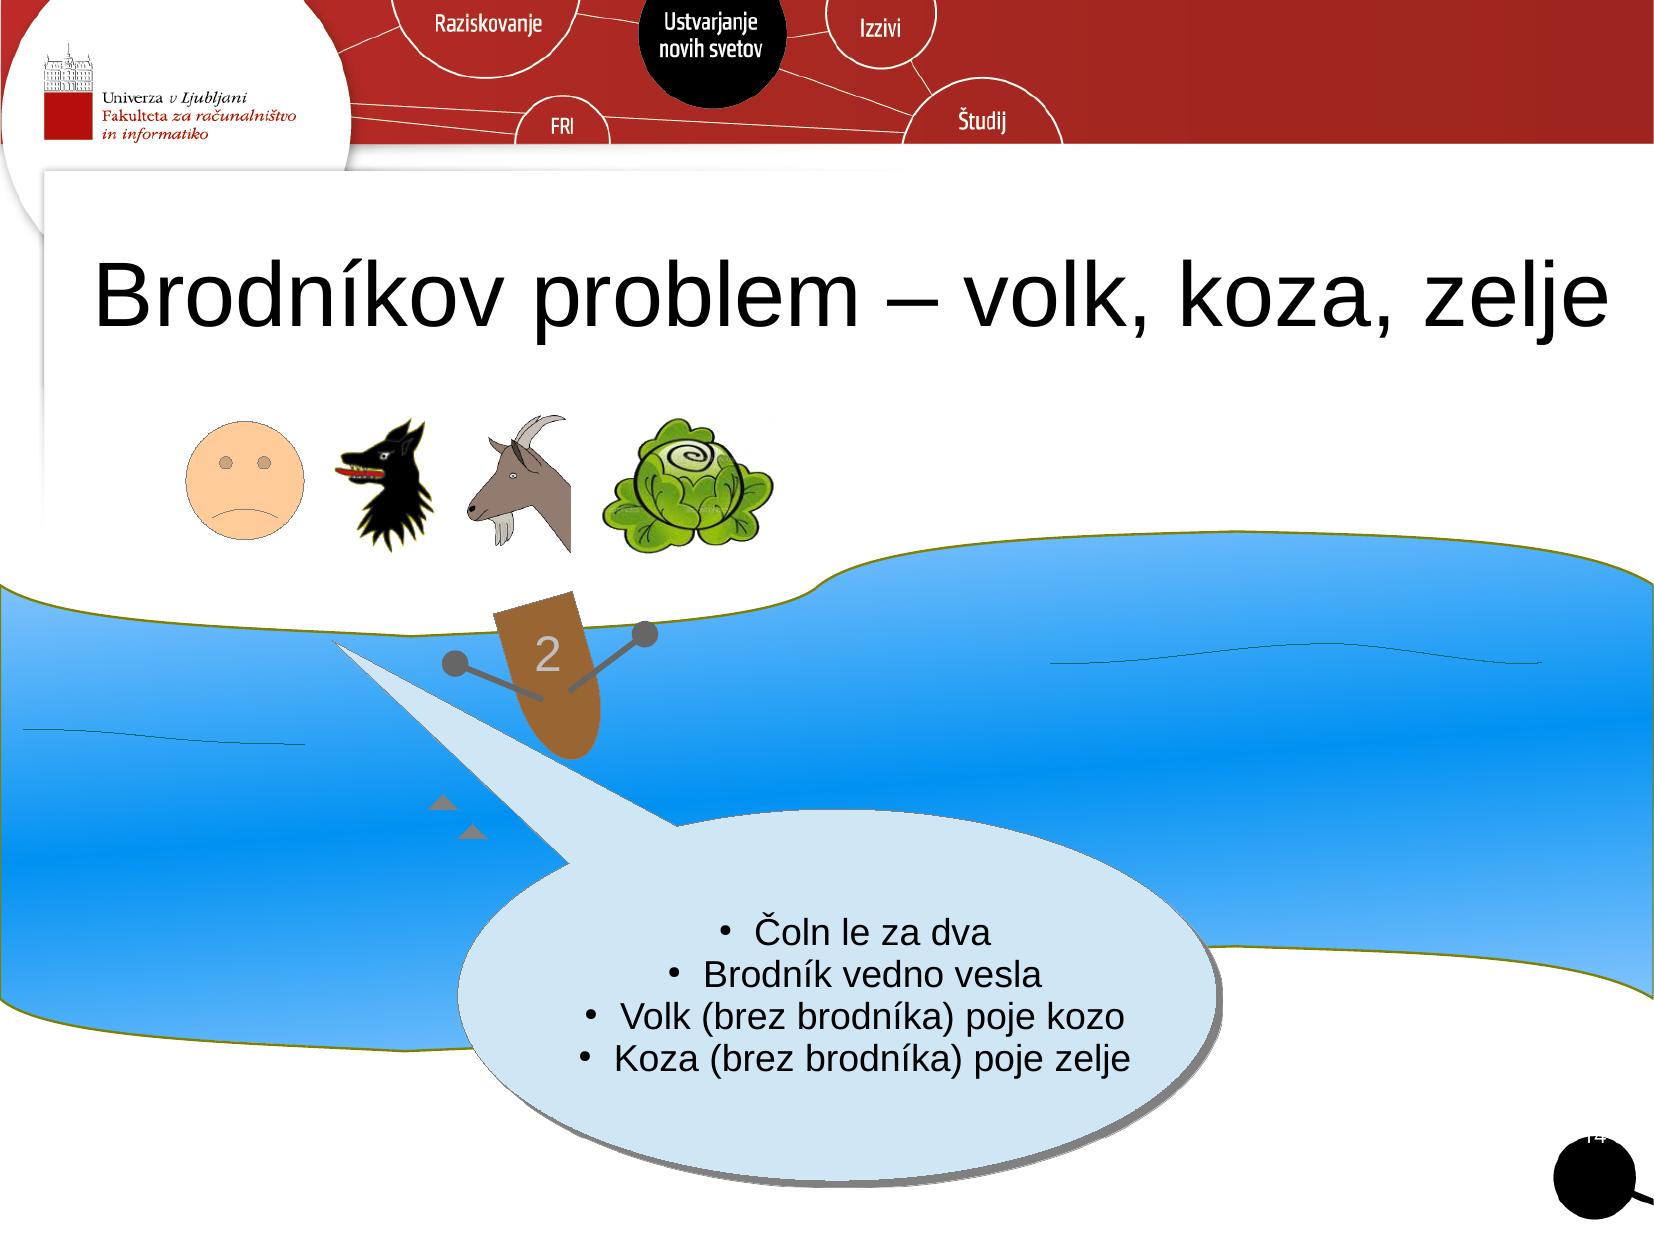

# Brodníkov problem – volk, koza, zelje
2
Čoln le za dva
Brodník vedno vesla
Volk (brez brodníka) poje kozo
Koza (brez brodníka) poje zelje